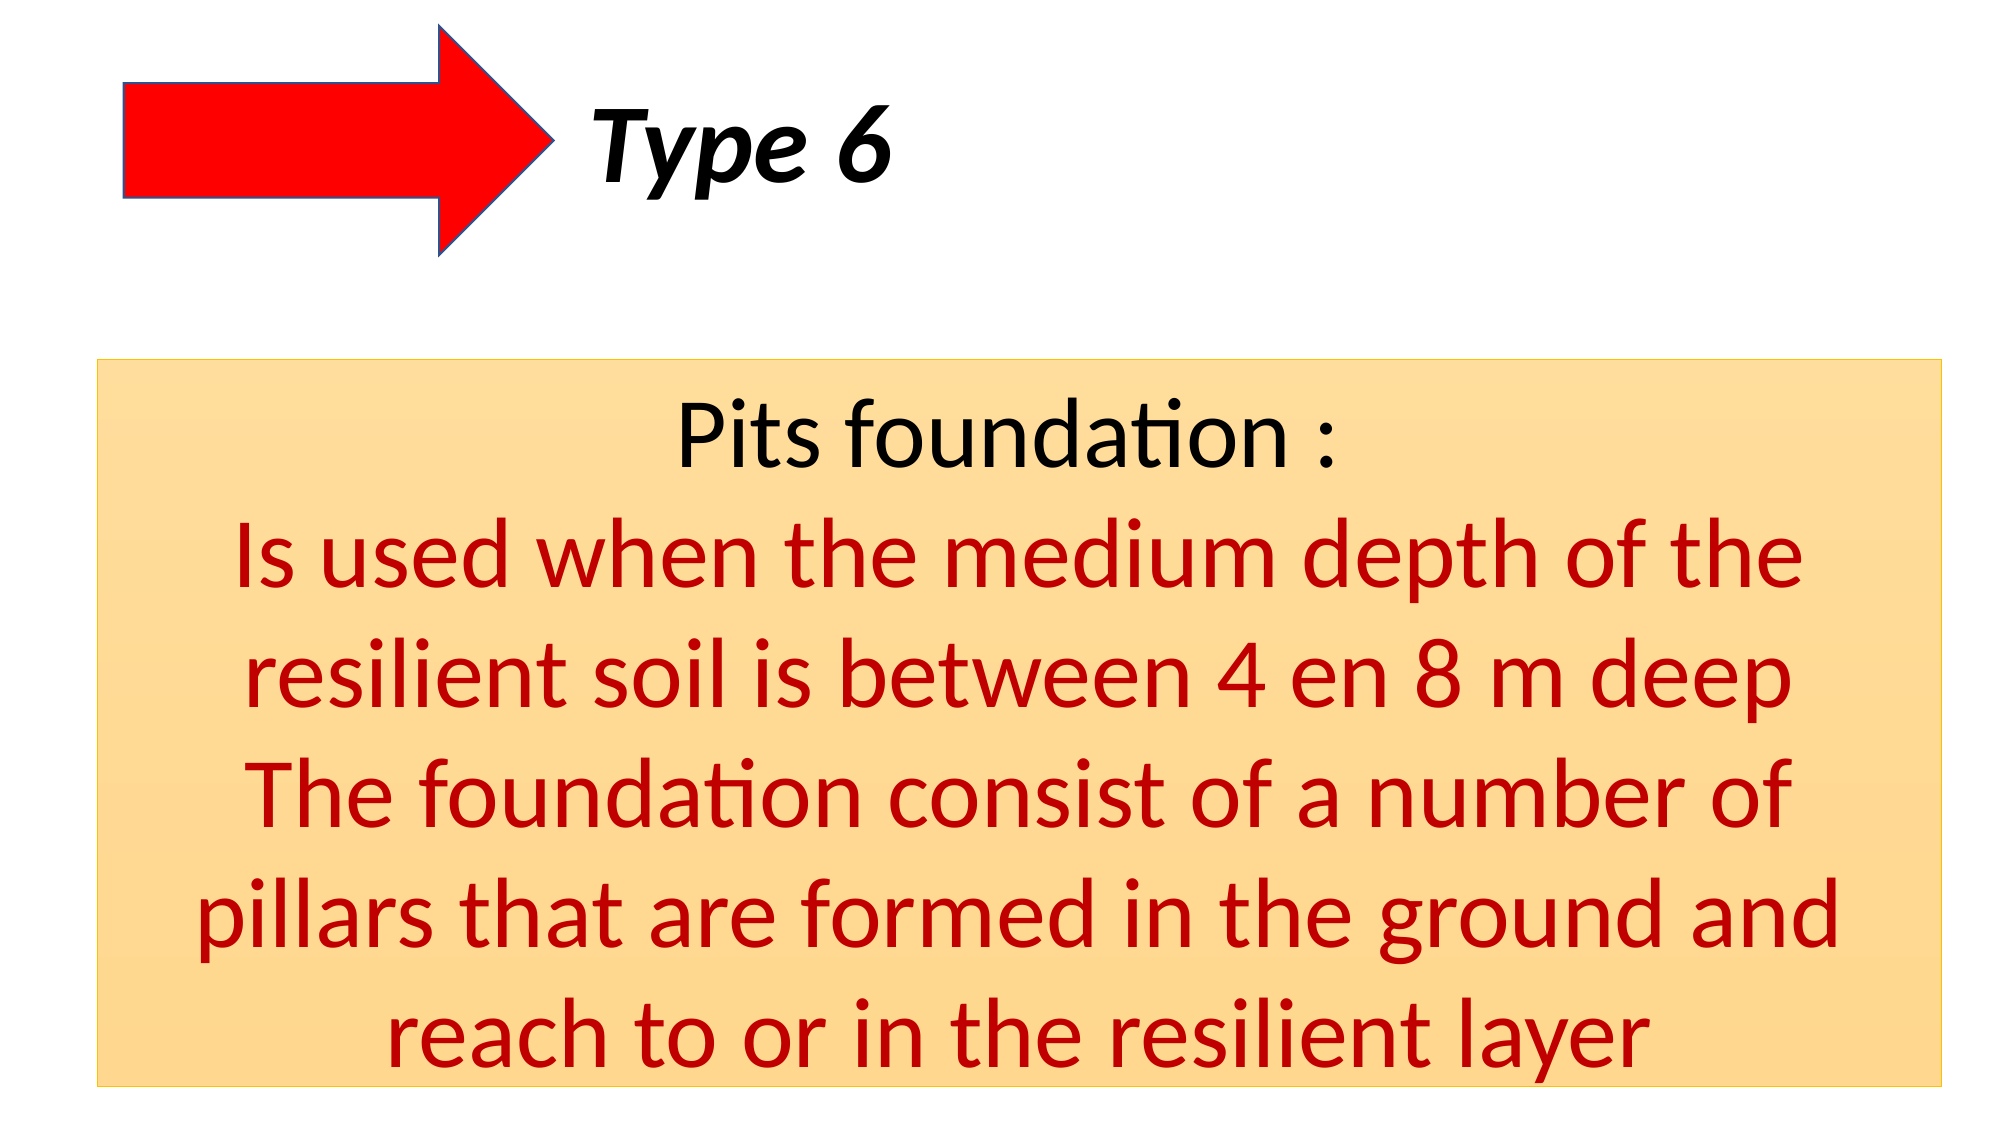

Type 6
Pits foundation :
Is used when the medium depth of the resilient soil is between 4 en 8 m deep
The foundation consist of a number of pillars that are formed in the ground and reach to or in the resilient layer